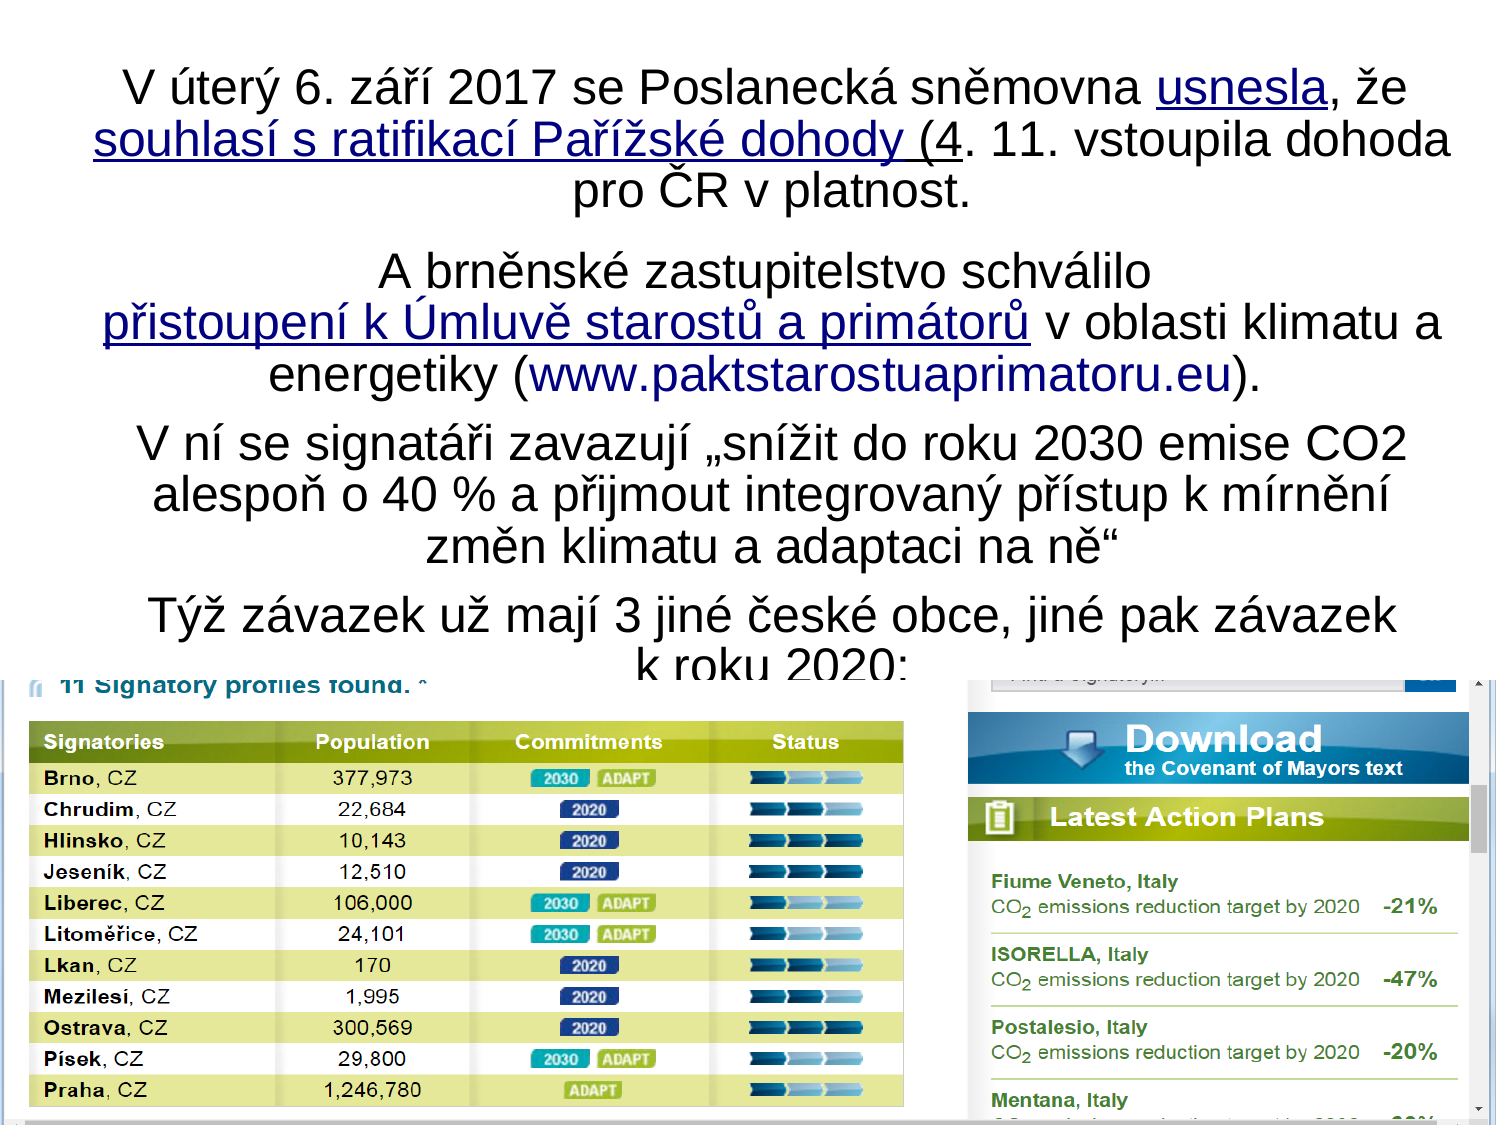

# V úterý 6. září 2017 se Poslanecká sněmovna usnesla, že souhlasí s ratifikací Pařížské dohody (4. 11. vstoupila dohoda pro ČR v platnost.
A brněnské zastupitelstvo schválilo přistoupení k Úmluvě starostů a primátorů v oblasti klimatu a energetiky (www.paktstarostuaprimatoru.eu).
V ní se signatáři zavazují „snížit do roku 2030 emise CO2 alespoň o 40 % a přijmout integrovaný přístup k mírnění změn klimatu a adaptaci na ně“
Týž závazek už mají 3 jiné české obce, jiné pak závazek k roku 2020: